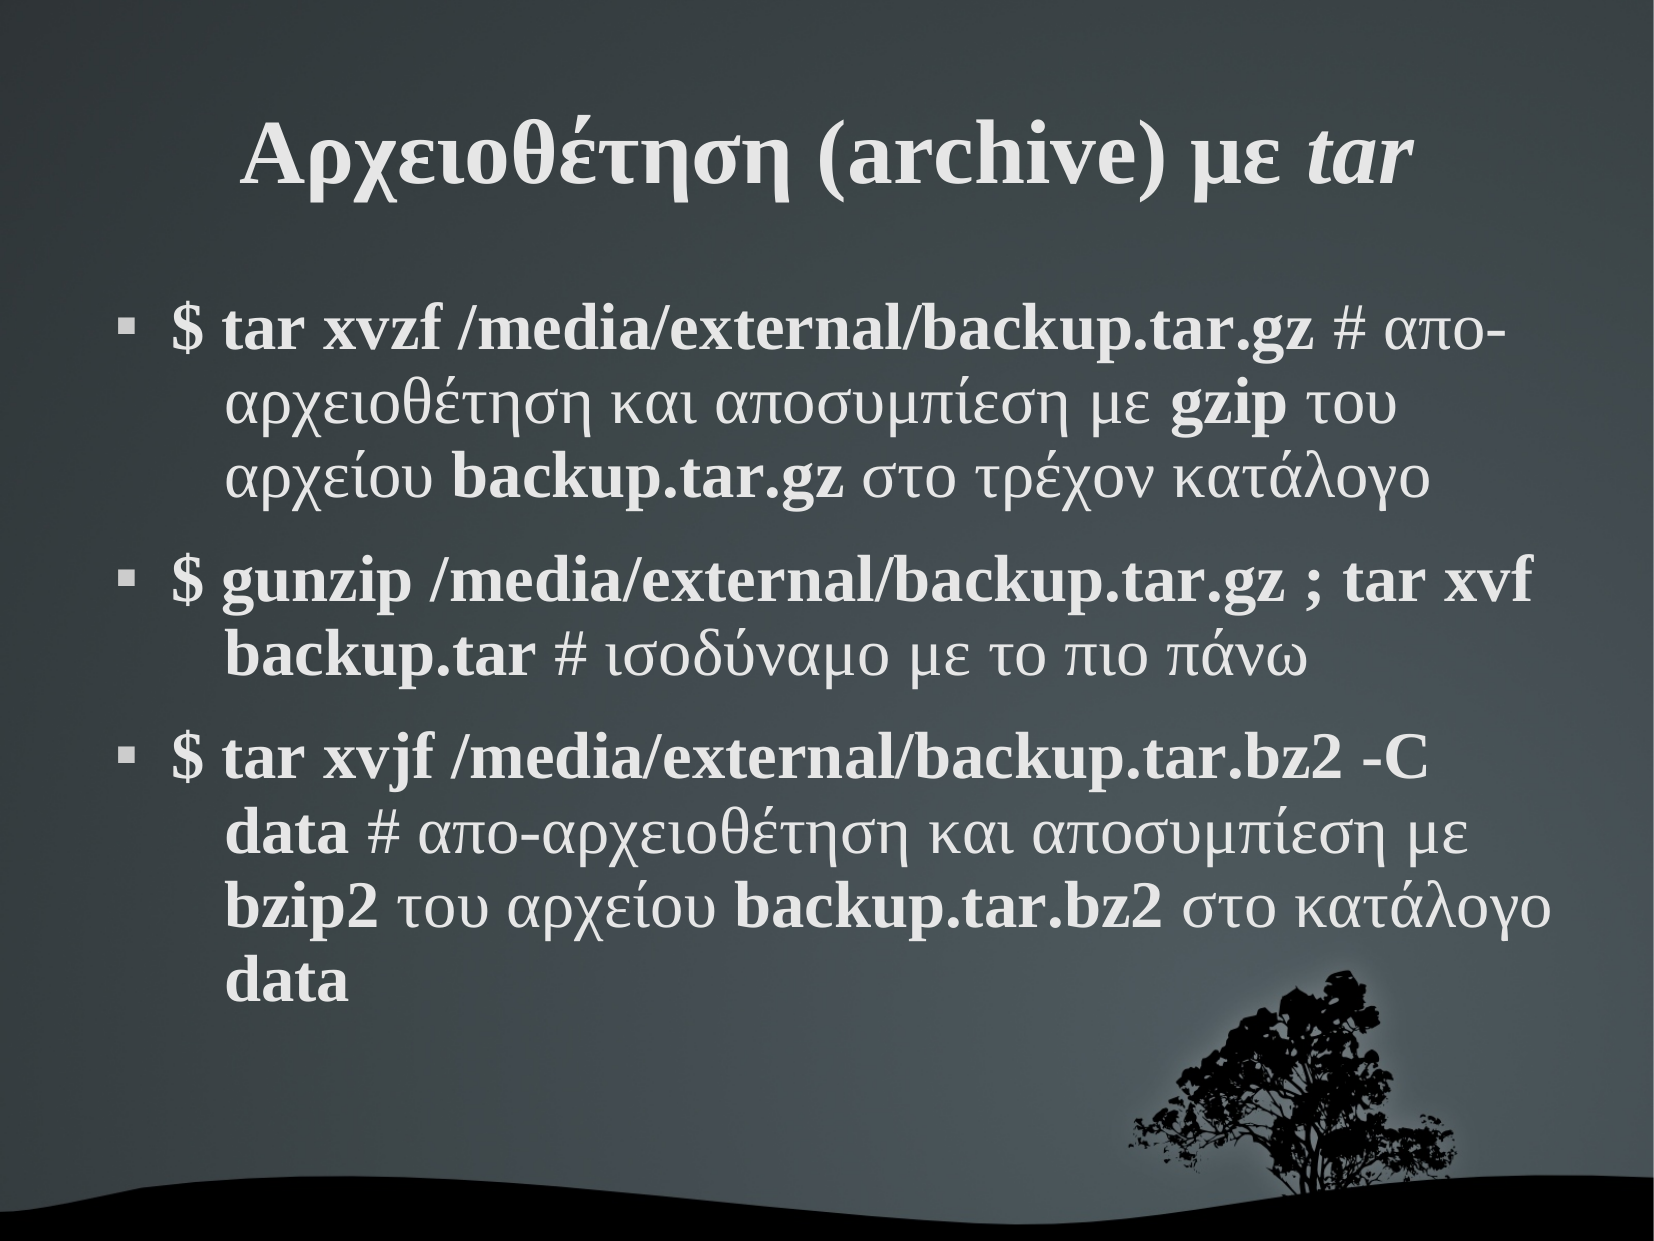

# Αρχειοθέτηση (archive) με tar
$ tar xvzf /media/external/backup.tar.gz # απο-αρχειοθέτηση και αποσυμπίεση με gzip του αρχείου backup.tar.gz στο τρέχον κατάλογο
$ gunzip /media/external/backup.tar.gz ; tar xvf backup.tar # ισοδύναμο με το πιο πάνω
$ tar xvjf /media/external/backup.tar.bz2 -C data # απο-αρχειοθέτηση και αποσυμπίεση με bzip2 του αρχείου backup.tar.bz2 στο κατάλογο data